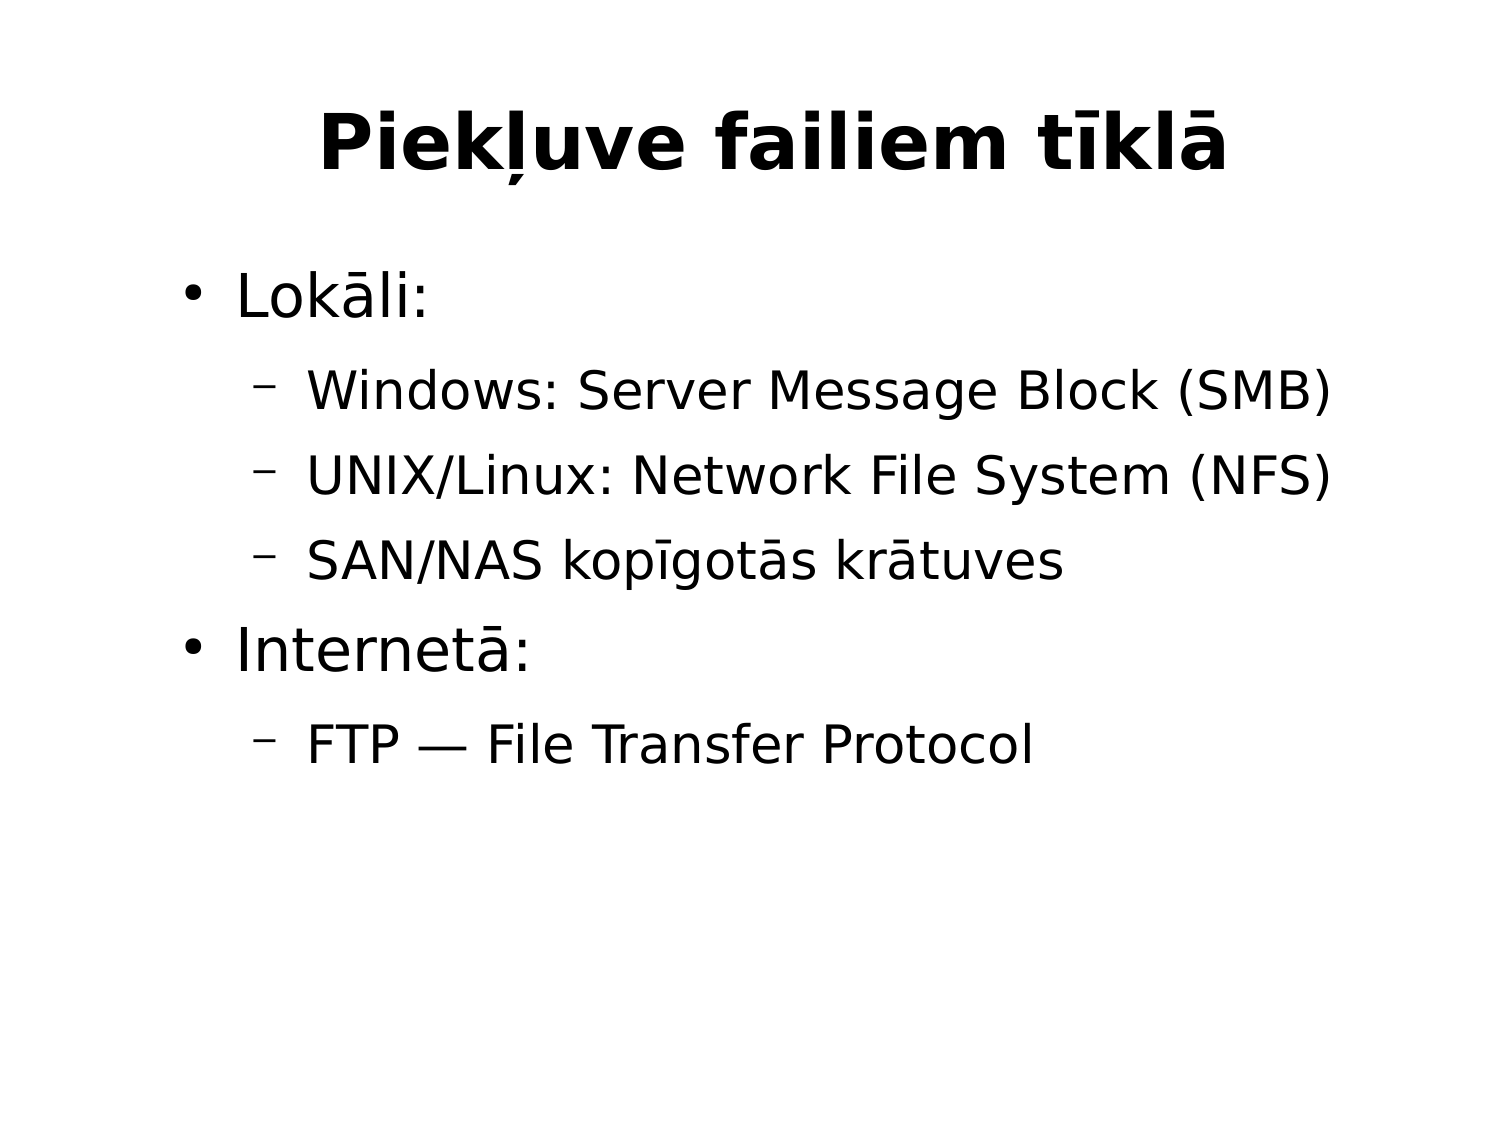

# Piekļuve failiem tīklā
Lokāli:
Windows: Server Message Block (SMB)
UNIX/Linux: Network File System (NFS)
SAN/NAS kopīgotās krātuves
Internetā:
FTP — File Transfer Protocol